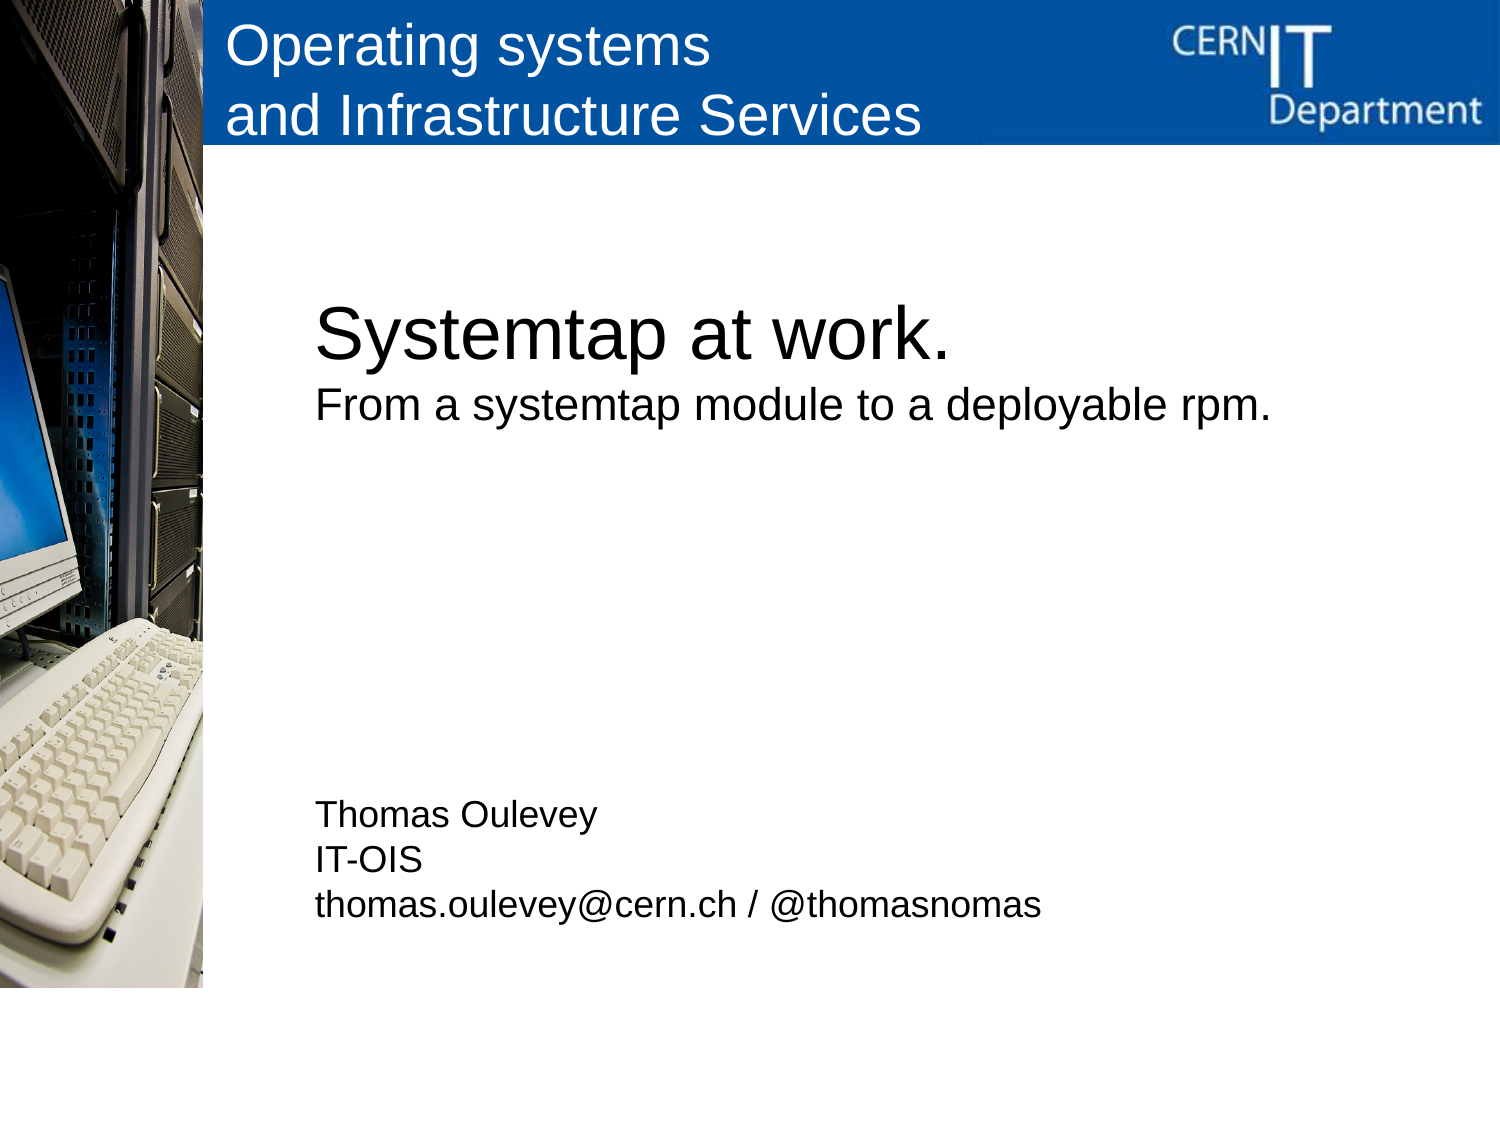

# Operating systems and Infrastructure Services
Systemtap at work.
From a systemtap module to a deployable rpm.
Thomas Oulevey
IT-OIS
thomas.oulevey@cern.ch / @thomasnomas